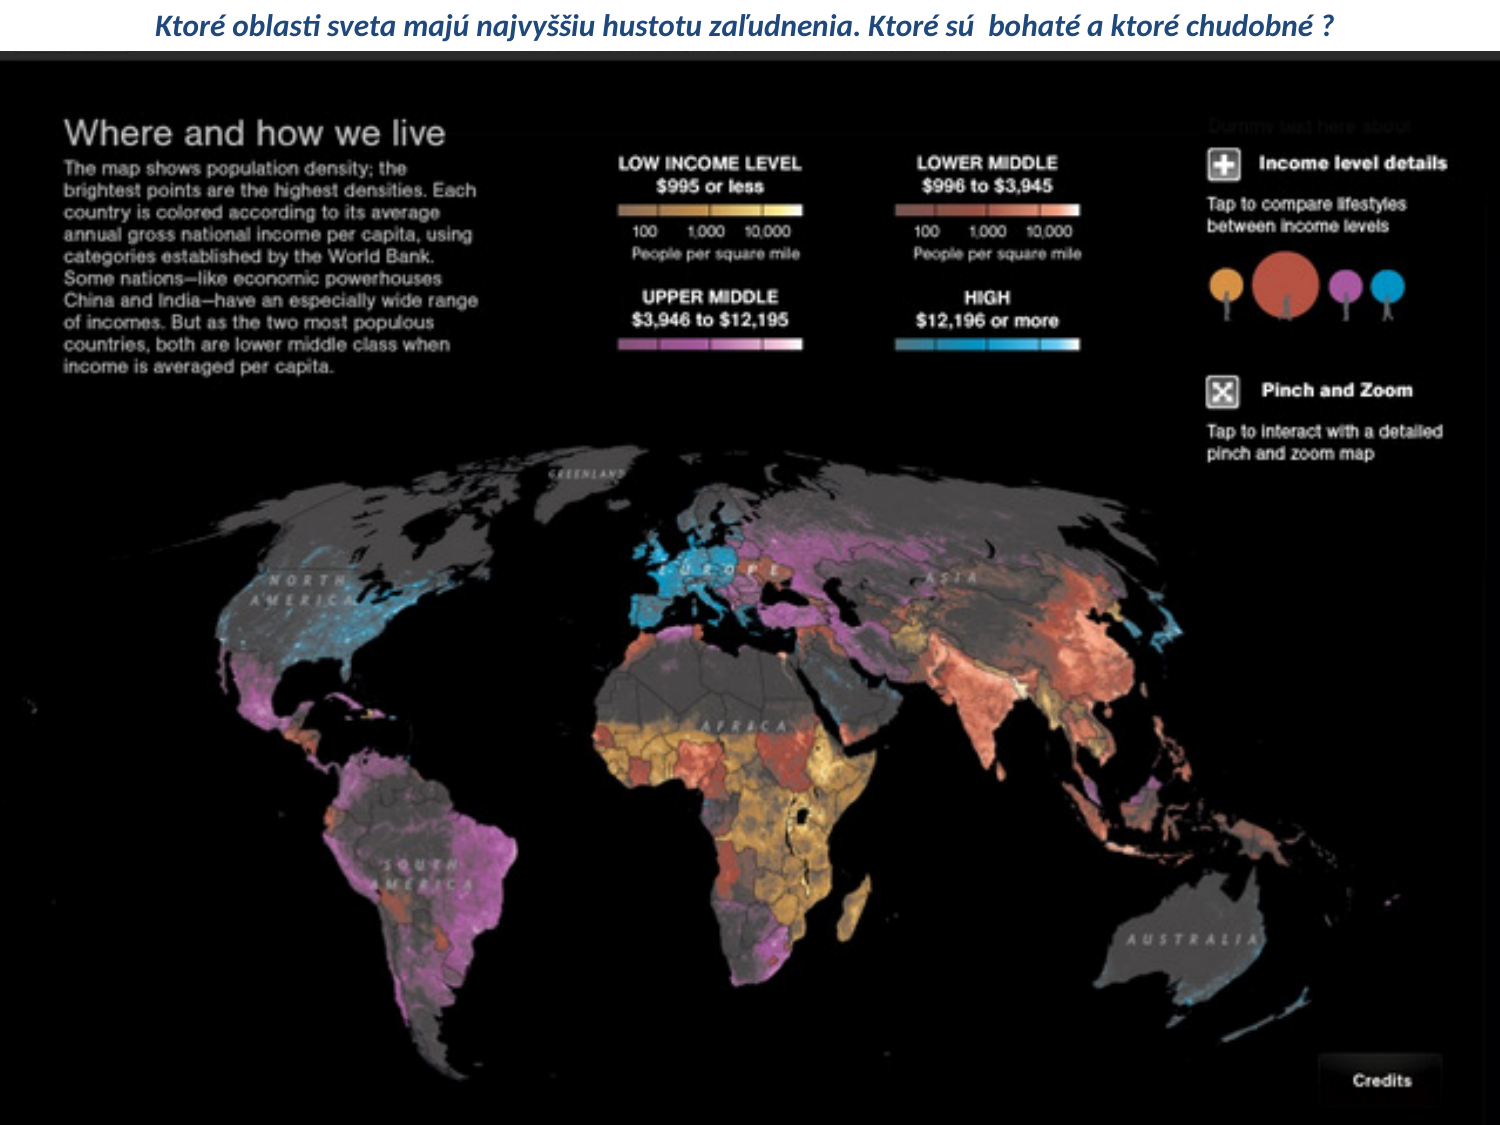

Ktoré oblasti sveta majú najvyššiu hustotu zaľudnenia. Ktoré sú bohaté a ktoré chudobné ?